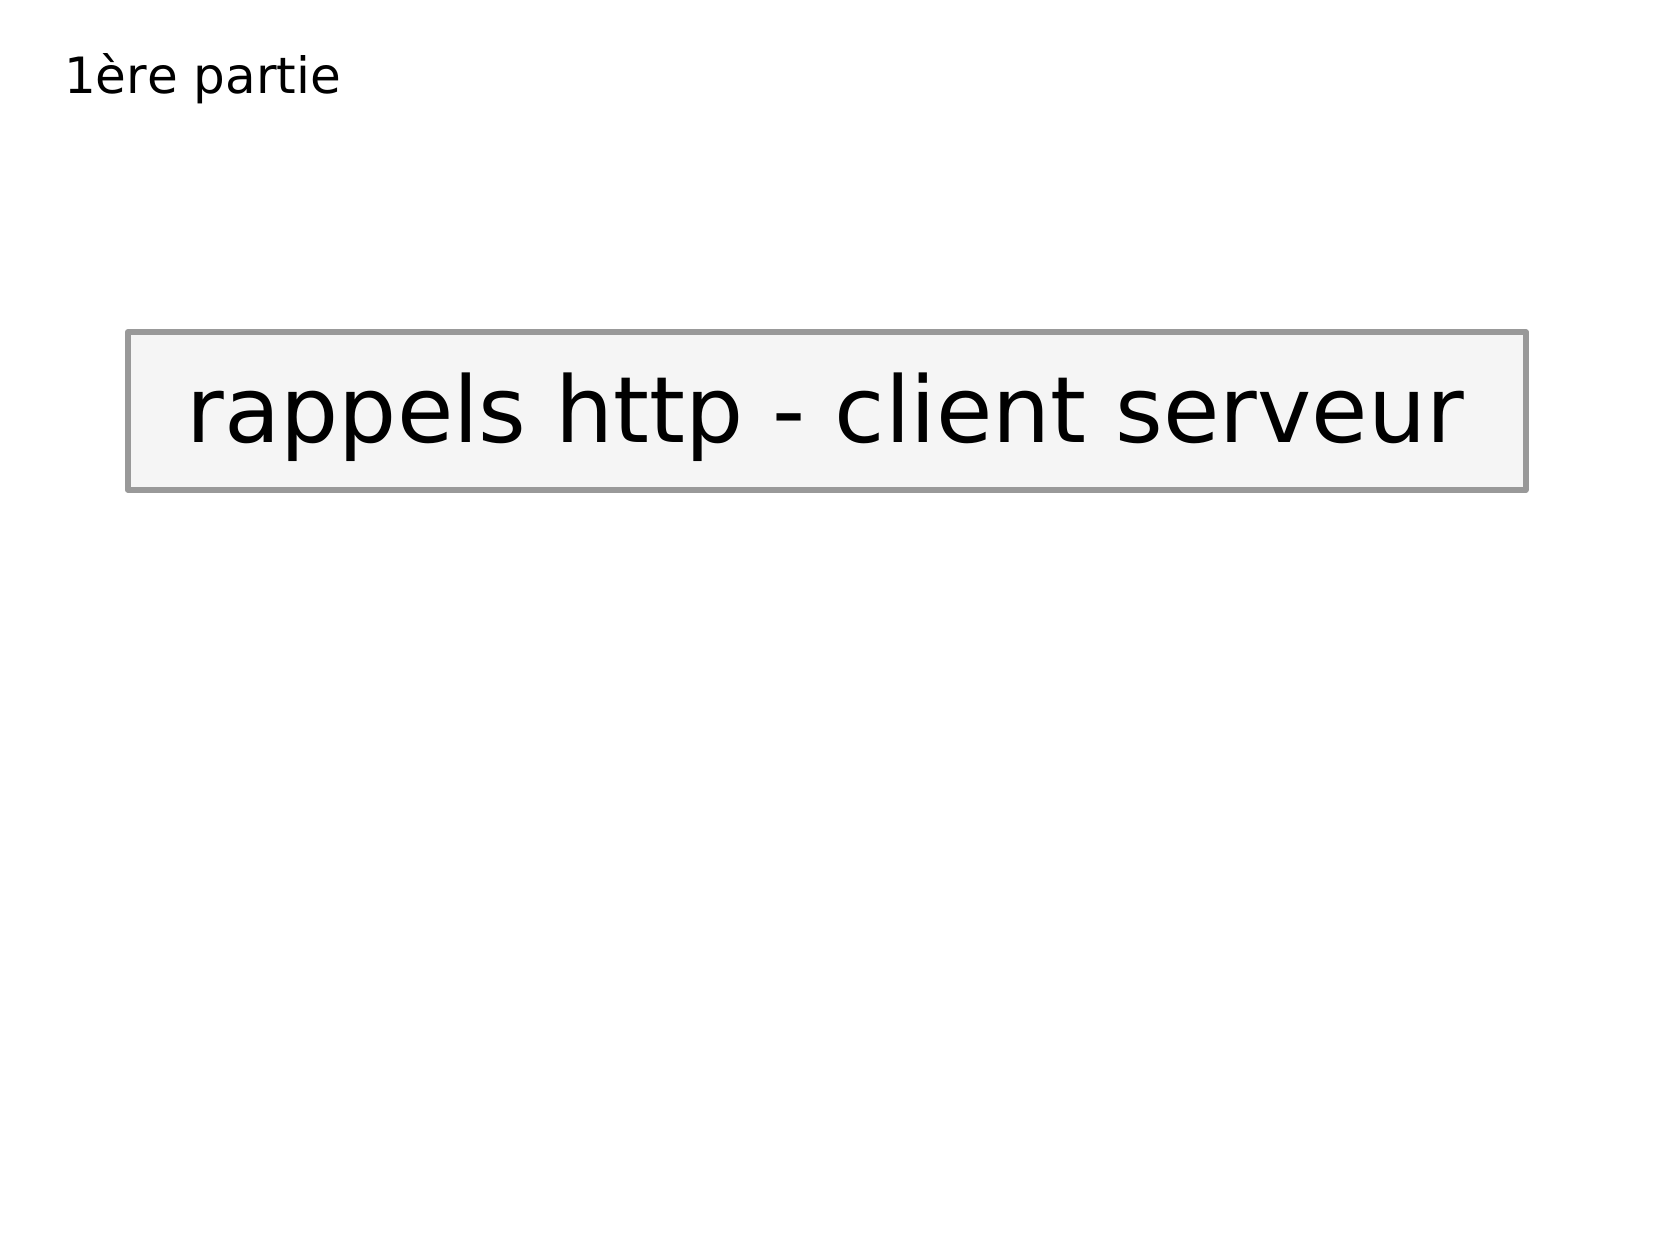

1ère partie
# rappels http - client serveur